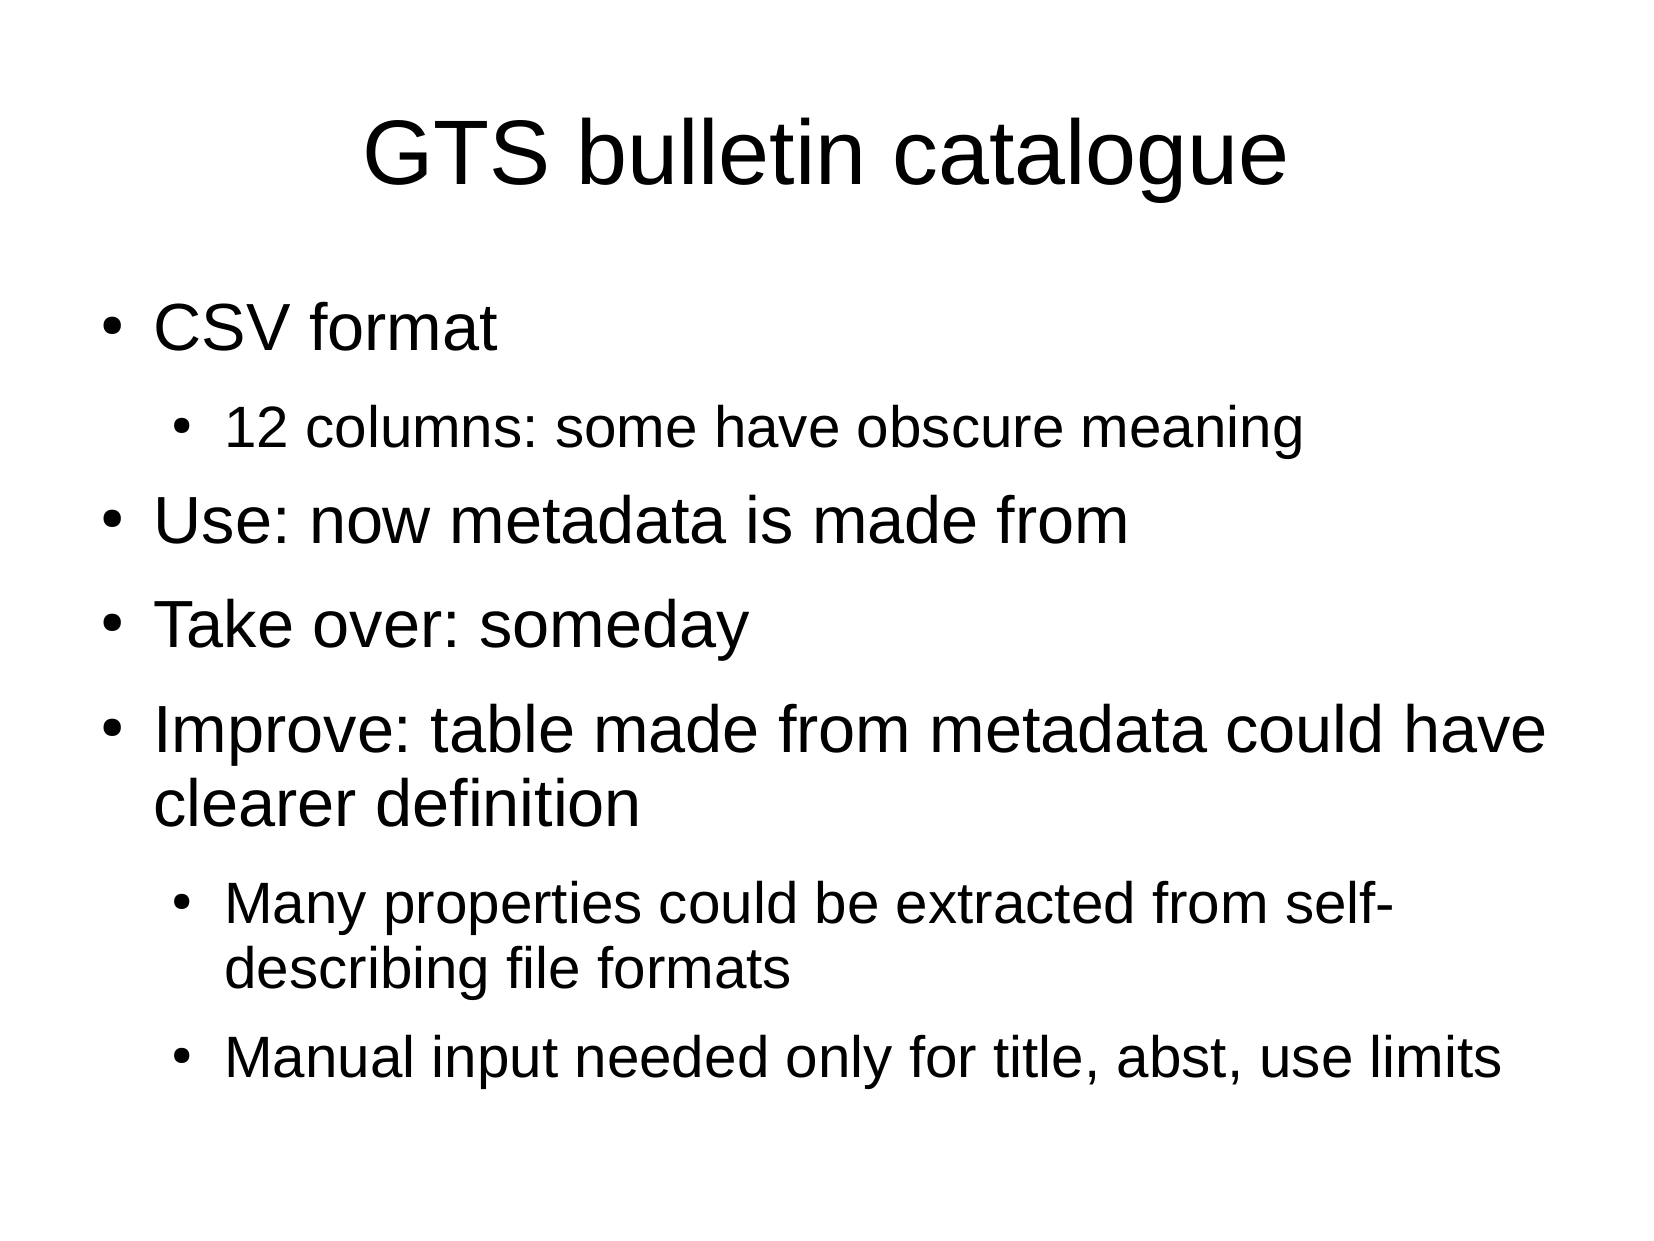

# GTS bulletin catalogue
CSV format
12 columns: some have obscure meaning
Use: now metadata is made from
Take over: someday
Improve: table made from metadata could have clearer definition
Many properties could be extracted from self-describing file formats
Manual input needed only for title, abst, use limits